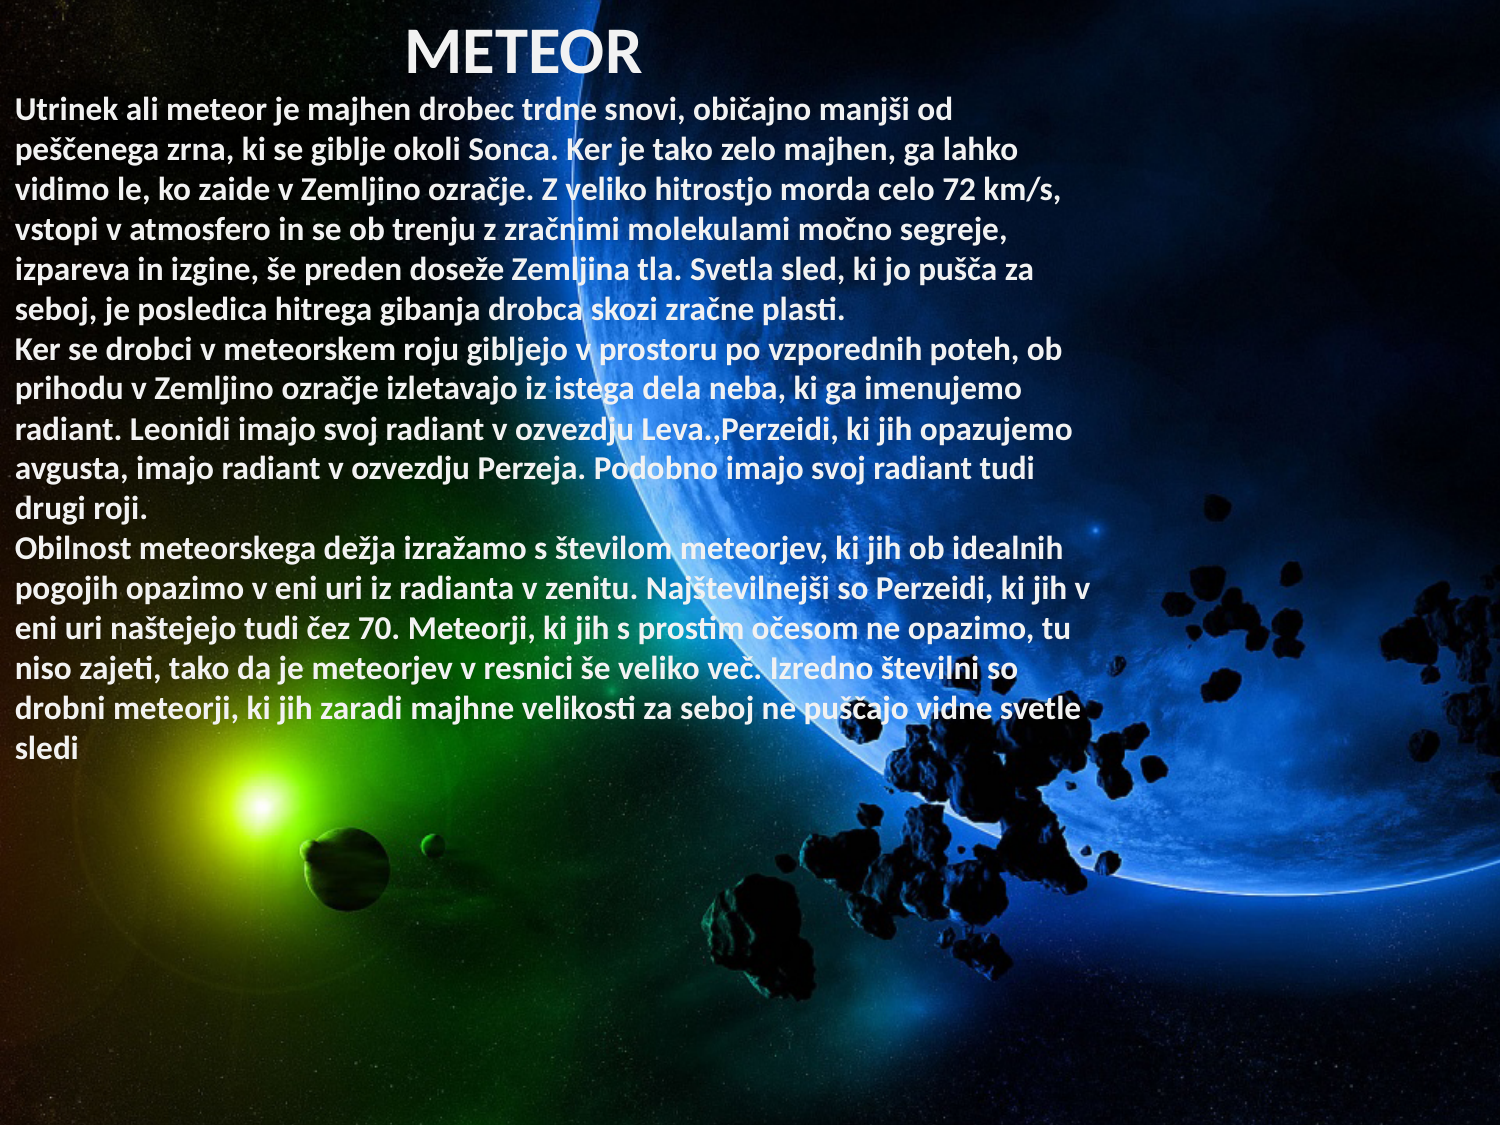

METEOR
Utrinek ali meteor je majhen drobec trdne snovi, običajno manjši od peščenega zrna, ki se giblje okoli Sonca. Ker je tako zelo majhen, ga lahko vidimo le, ko zaide v Zemljino ozračje. Z veliko hitrostjo morda celo 72 km/s, vstopi v atmosfero in se ob trenju z zračnimi molekulami močno segreje, izpareva in izgine, še preden doseže Zemljina tla. Svetla sled, ki jo pušča za seboj, je posledica hitrega gibanja drobca skozi zračne plasti.
Ker se drobci v meteorskem roju gibljejo v prostoru po vzporednih poteh, ob prihodu v Zemljino ozračje izletavajo iz istega dela neba, ki ga imenujemo radiant. Leonidi imajo svoj radiant v ozvezdju Leva.,Perzeidi, ki jih opazujemo avgusta, imajo radiant v ozvezdju Perzeja. Podobno imajo svoj radiant tudi drugi roji.
Obilnost meteorskega dežja izražamo s številom meteorjev, ki jih ob idealnih pogojih opazimo v eni uri iz radianta v zenitu. Najštevilnejši so Perzeidi, ki jih v eni uri naštejejo tudi čez 70. Meteorji, ki jih s prostim očesom ne opazimo, tu niso zajeti, tako da je meteorjev v resnici še veliko več. Izredno številni so drobni meteorji, ki jih zaradi majhne velikosti za seboj ne puščajo vidne svetle sledi